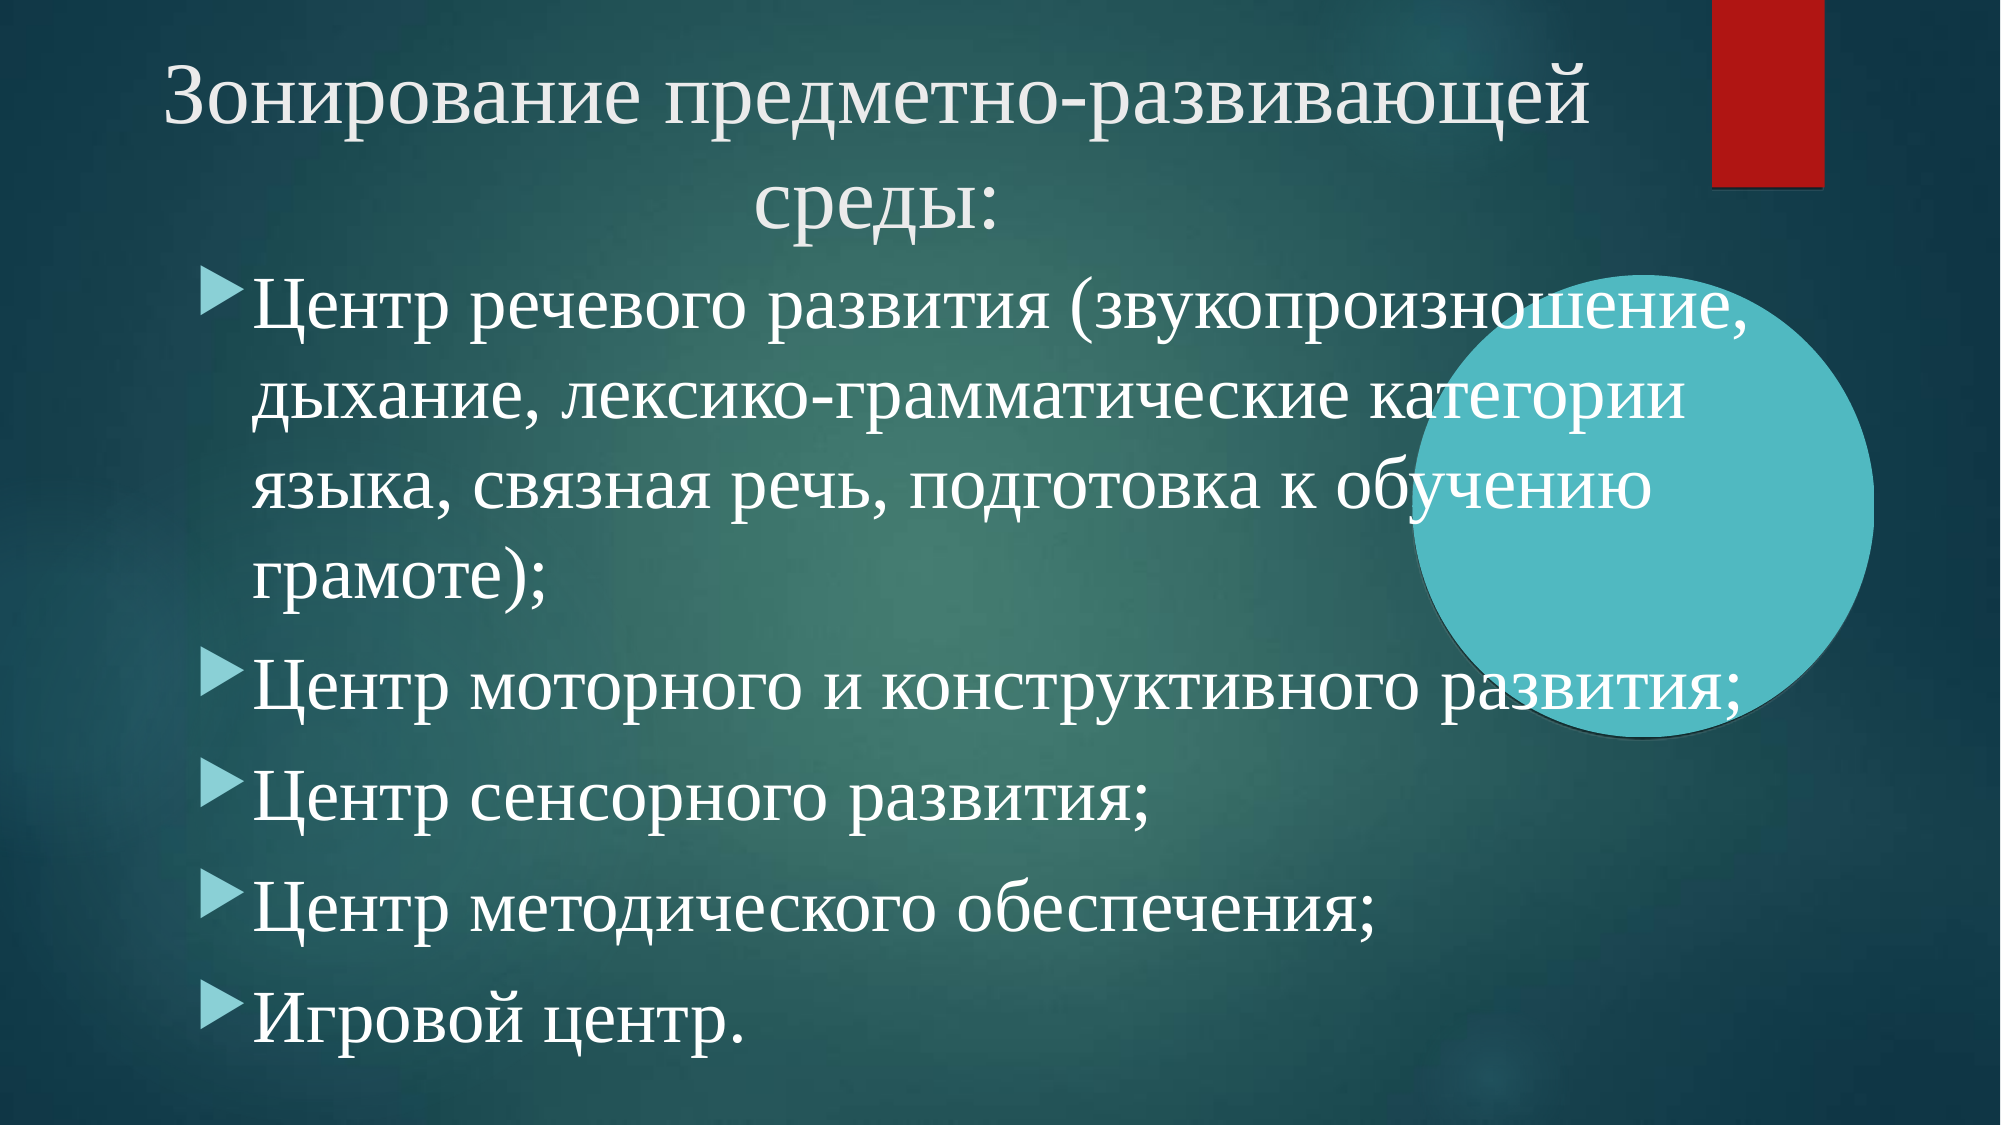

Зонирование предметно-развивающей среды:
Центр речевого развития (звукопроизношение, дыхание, лексико-грамматические категории языка, связная речь, подготовка к обучению грамоте);
Центр моторного и конструктивного развития;
Центр сенсорного развития;
Центр методического обеспечения;
Игровой центр.